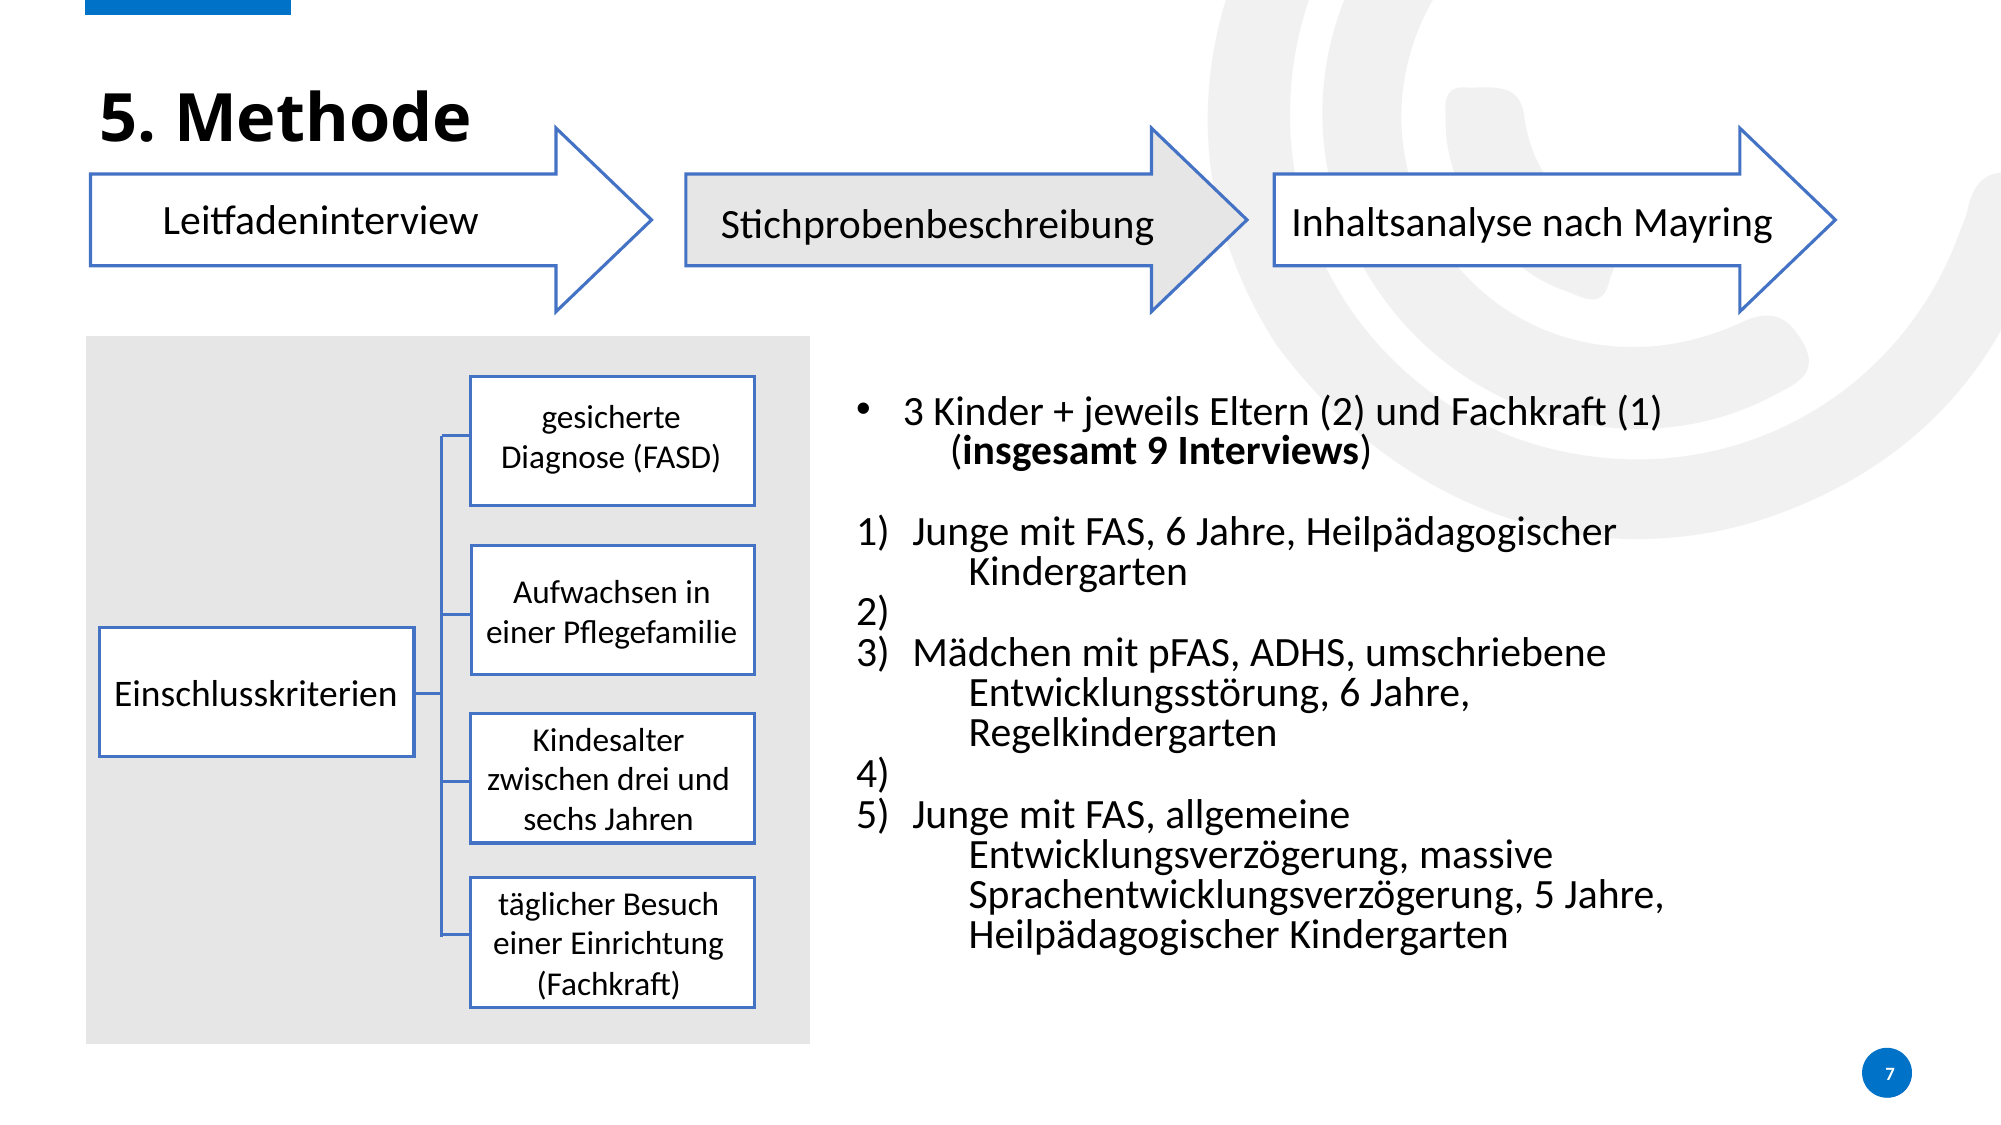

5. Methode
Leitfadeninterview
Inhaltsanalyse nach Mayring
Stichprobenbeschreibung
# 3 Kinder + jeweils Eltern (2) und Fachkraft (1) (insgesamt 9 Interviews)
Junge mit FAS, 6 Jahre, Heilpädagogischer Kindergarten
Mädchen mit pFAS, ADHS, umschriebene Entwicklungsstörung, 6 Jahre, Regelkindergarten
Junge mit FAS, allgemeine Entwicklungsverzögerung, massive Sprachentwicklungsverzögerung, 5 Jahre, Heilpädagogischer Kindergarten
gesicherte Diagnose (FASD)
Aufwachsen in einer Pflegefamilie
Einschlusskriterien
Kindesalter zwischen drei und sechs Jahren
täglicher Besuch einer Einrichtung (Fachkraft)
7